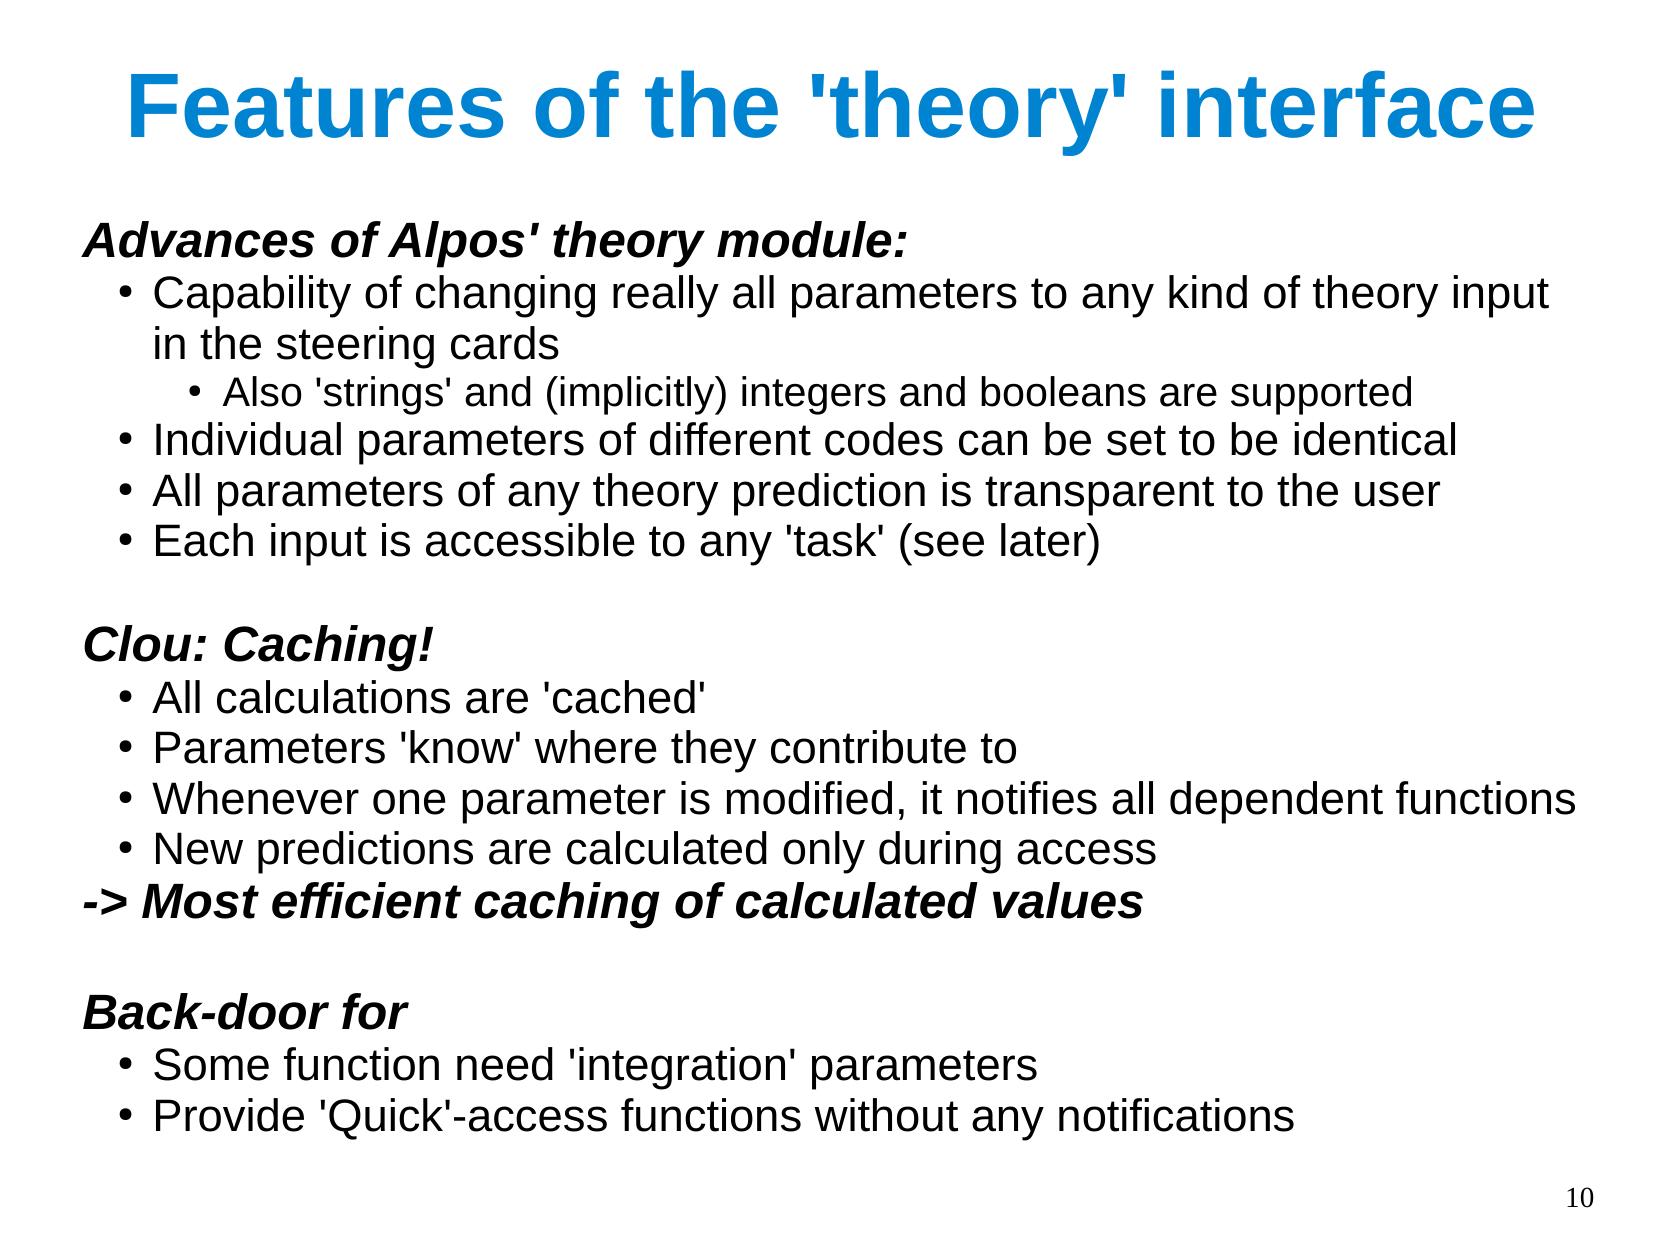

# Features of the 'theory' interface
Advances of Alpos' theory module:
Capability of changing really all parameters to any kind of theory input in the steering cards
Also 'strings' and (implicitly) integers and booleans are supported
Individual parameters of different codes can be set to be identical
All parameters of any theory prediction is transparent to the user
Each input is accessible to any 'task' (see later)
Clou: Caching!
All calculations are 'cached'
Parameters 'know' where they contribute to
Whenever one parameter is modified, it notifies all dependent functions
New predictions are calculated only during access
-> Most efficient caching of calculated values
Back-door for
Some function need 'integration' parameters
Provide 'Quick'-access functions without any notifications
10